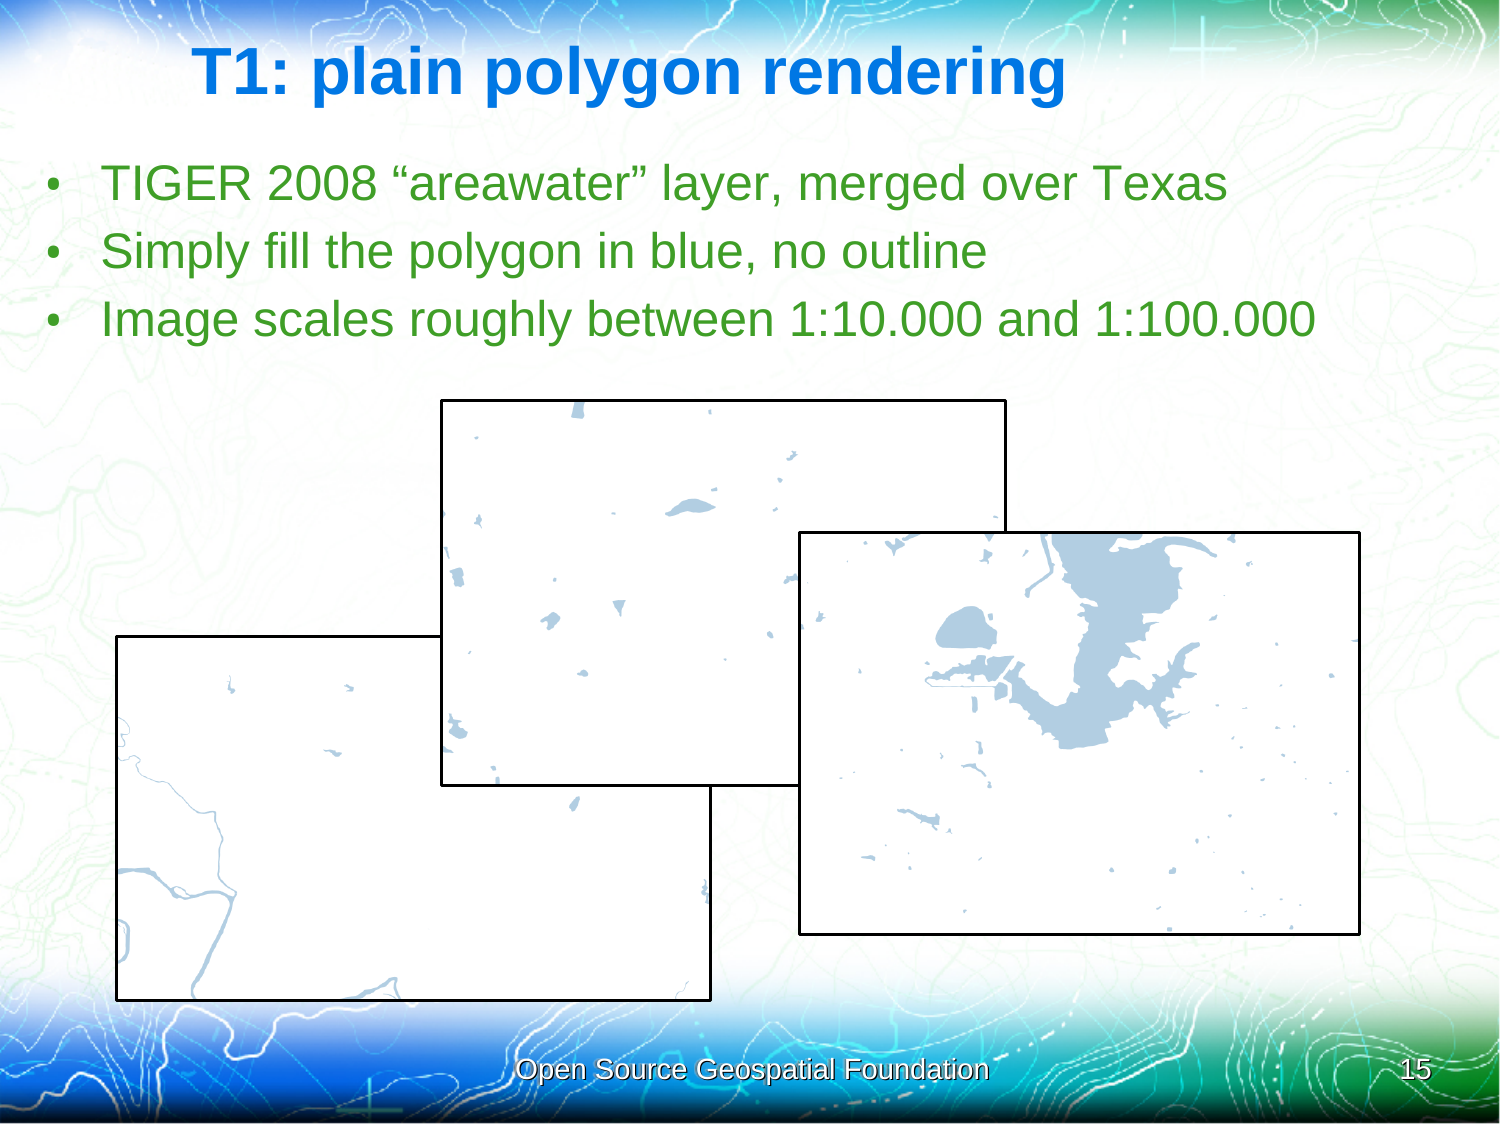

# T1: plain polygon rendering
TIGER 2008 “areawater” layer, merged over Texas
Simply fill the polygon in blue, no outline
Image scales roughly between 1:10.000 and 1:100.000
Open Source Geospatial Foundation
15